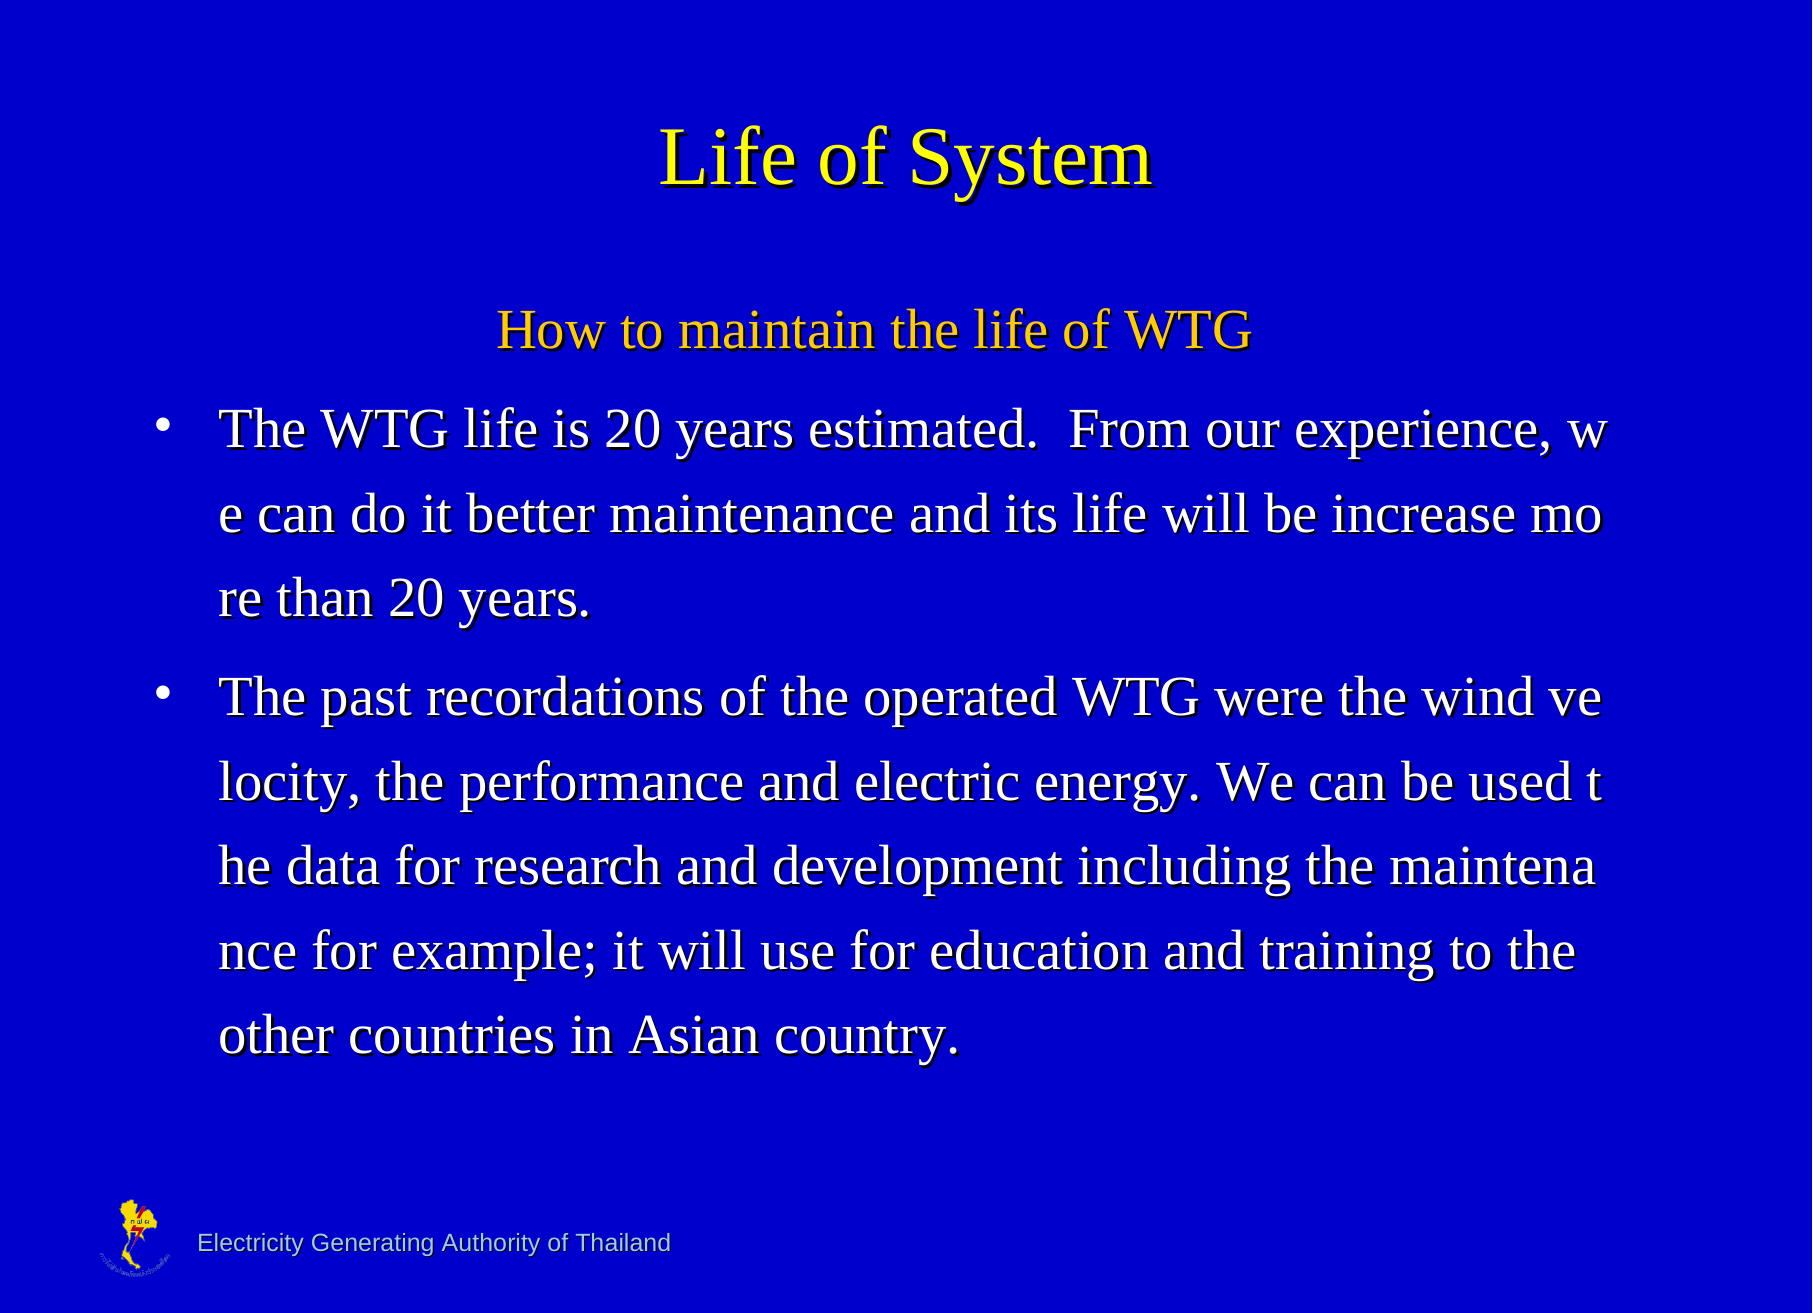

# Life of System
How to maintain the life of WTG
The WTG life is 20 years estimated. From our experience, we can do it better maintenance and its life will be increase more than 20 years.
The past recordations of the operated WTG were the wind velocity, the performance and electric energy. We can be used the data for research and development including the maintenance for example; it will use for education and training to the other countries in Asian country.